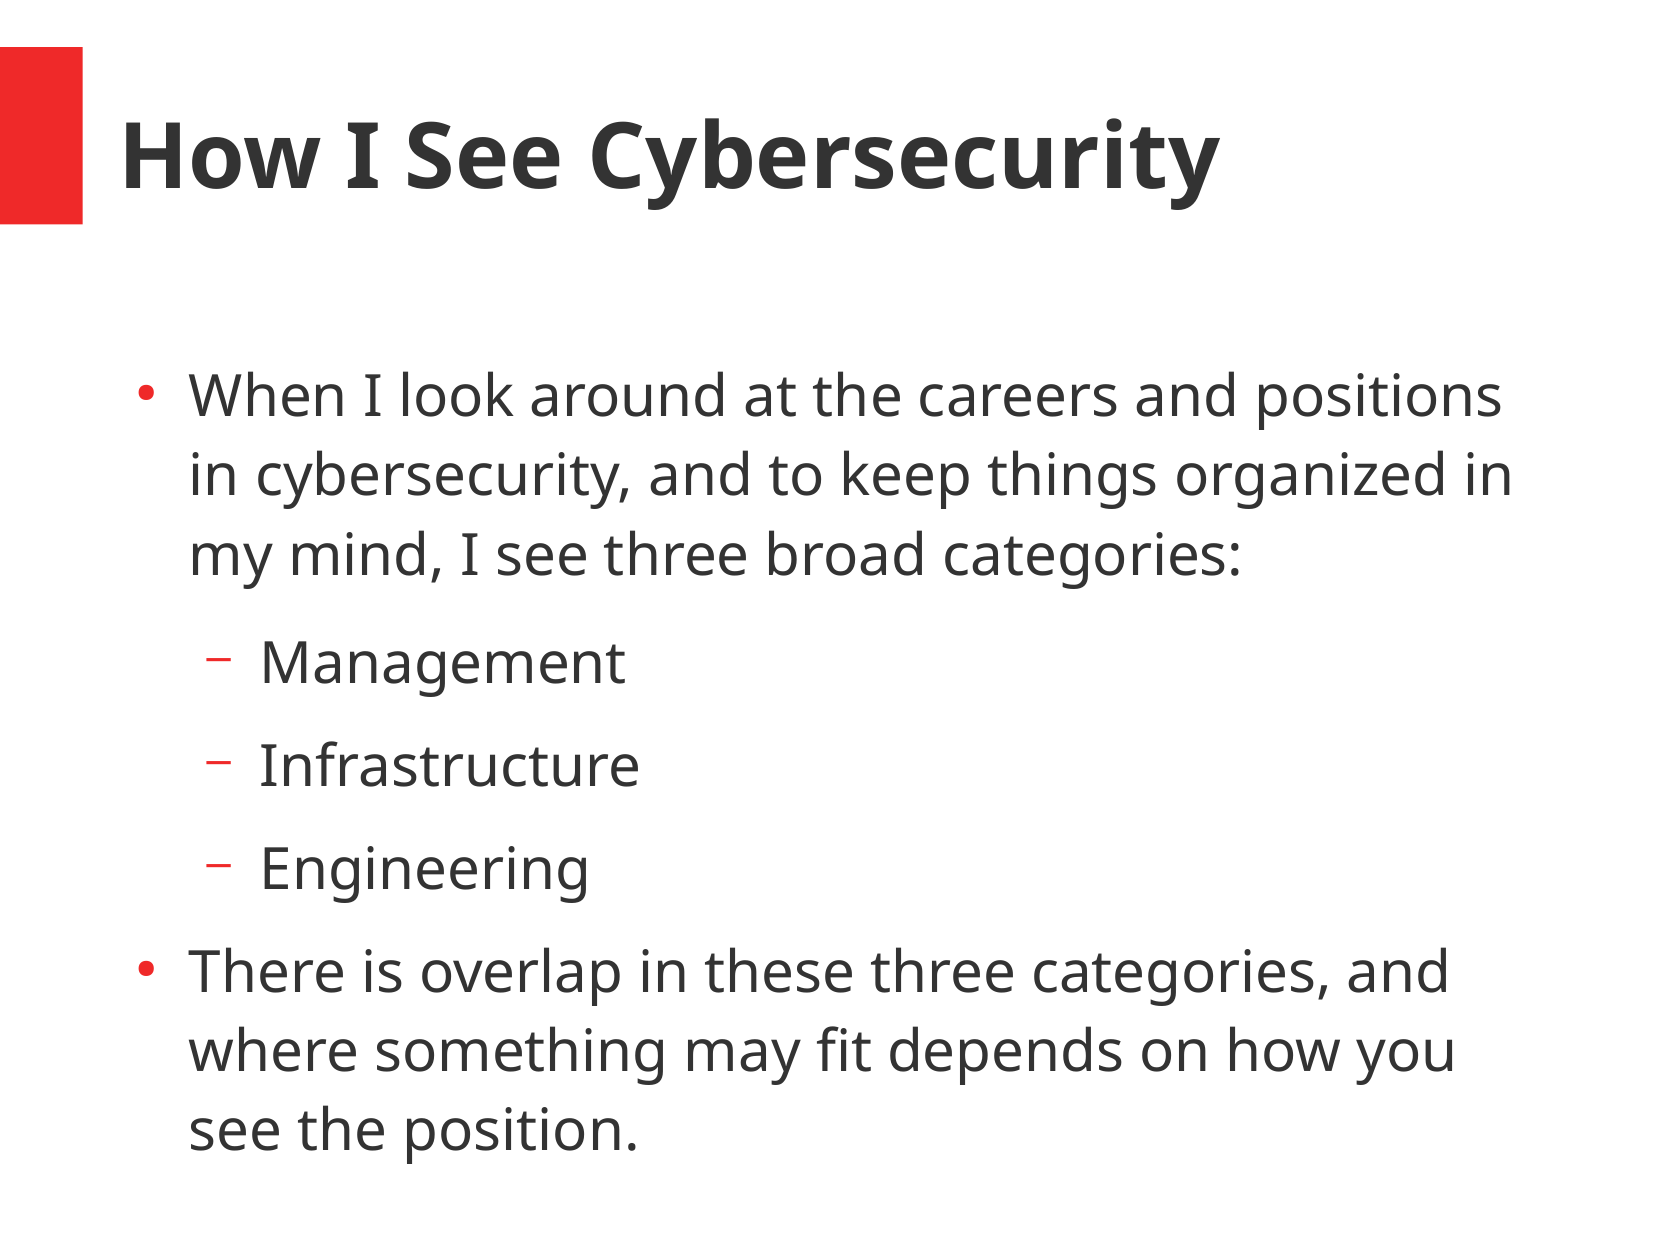

# How I See Cybersecurity
When I look around at the careers and positions in cybersecurity, and to keep things organized in my mind, I see three broad categories:
Management
Infrastructure
Engineering
There is overlap in these three categories, and where something may fit depends on how you see the position.